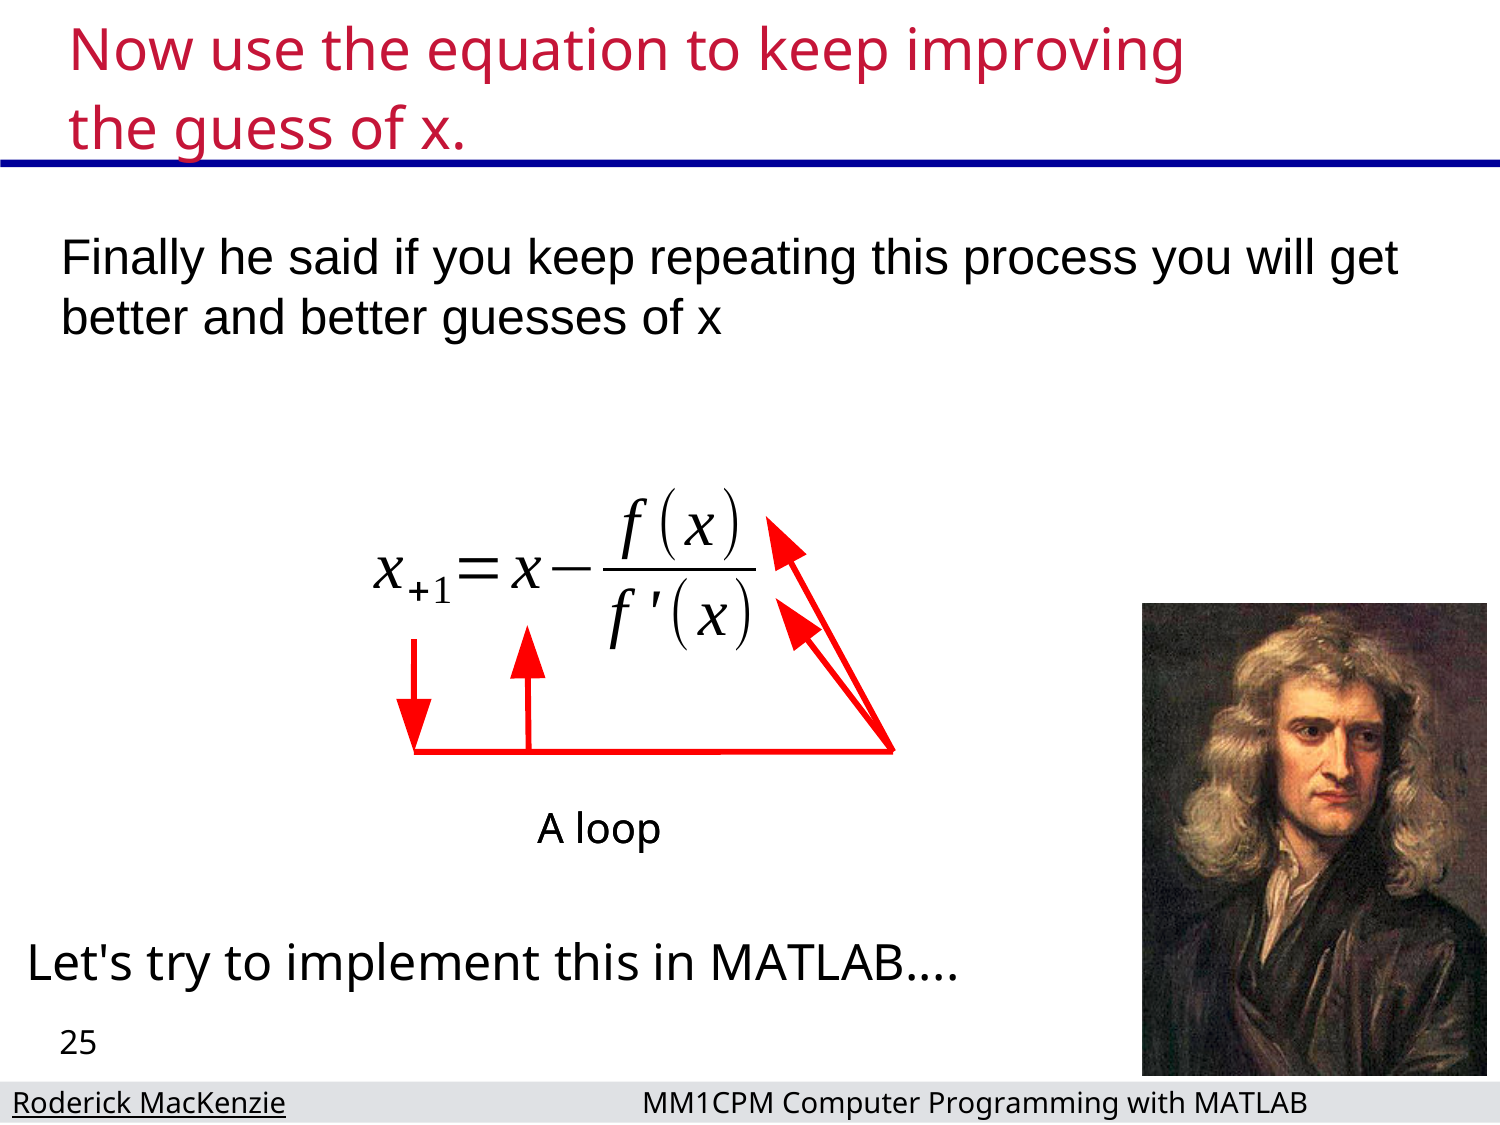

# Now use the equation to keep improving the guess of x.
Finally he said if you keep repeating this process you will get better and better guesses of x
A loop
A loop
Let's try to implement this in MATLAB....